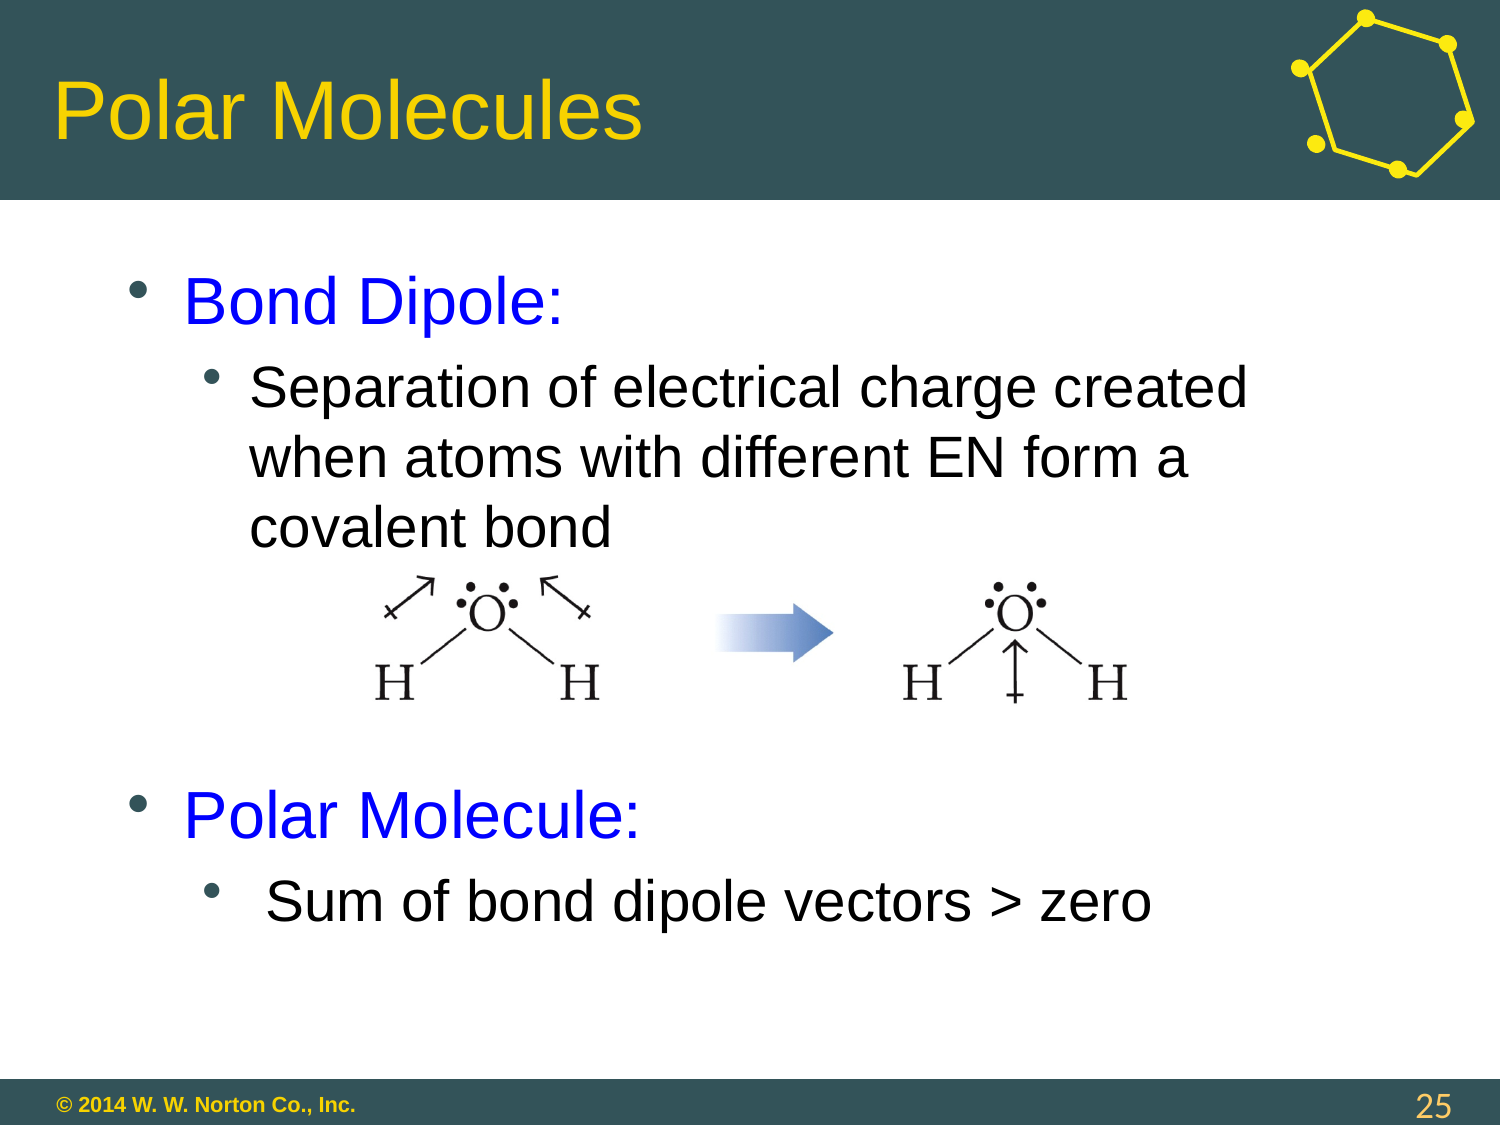

Polar Molecules
# Bond Dipole:
Separation of electrical charge created when atoms with different EN form a covalent bond
Polar Molecule:
 Sum of bond dipole vectors > zero